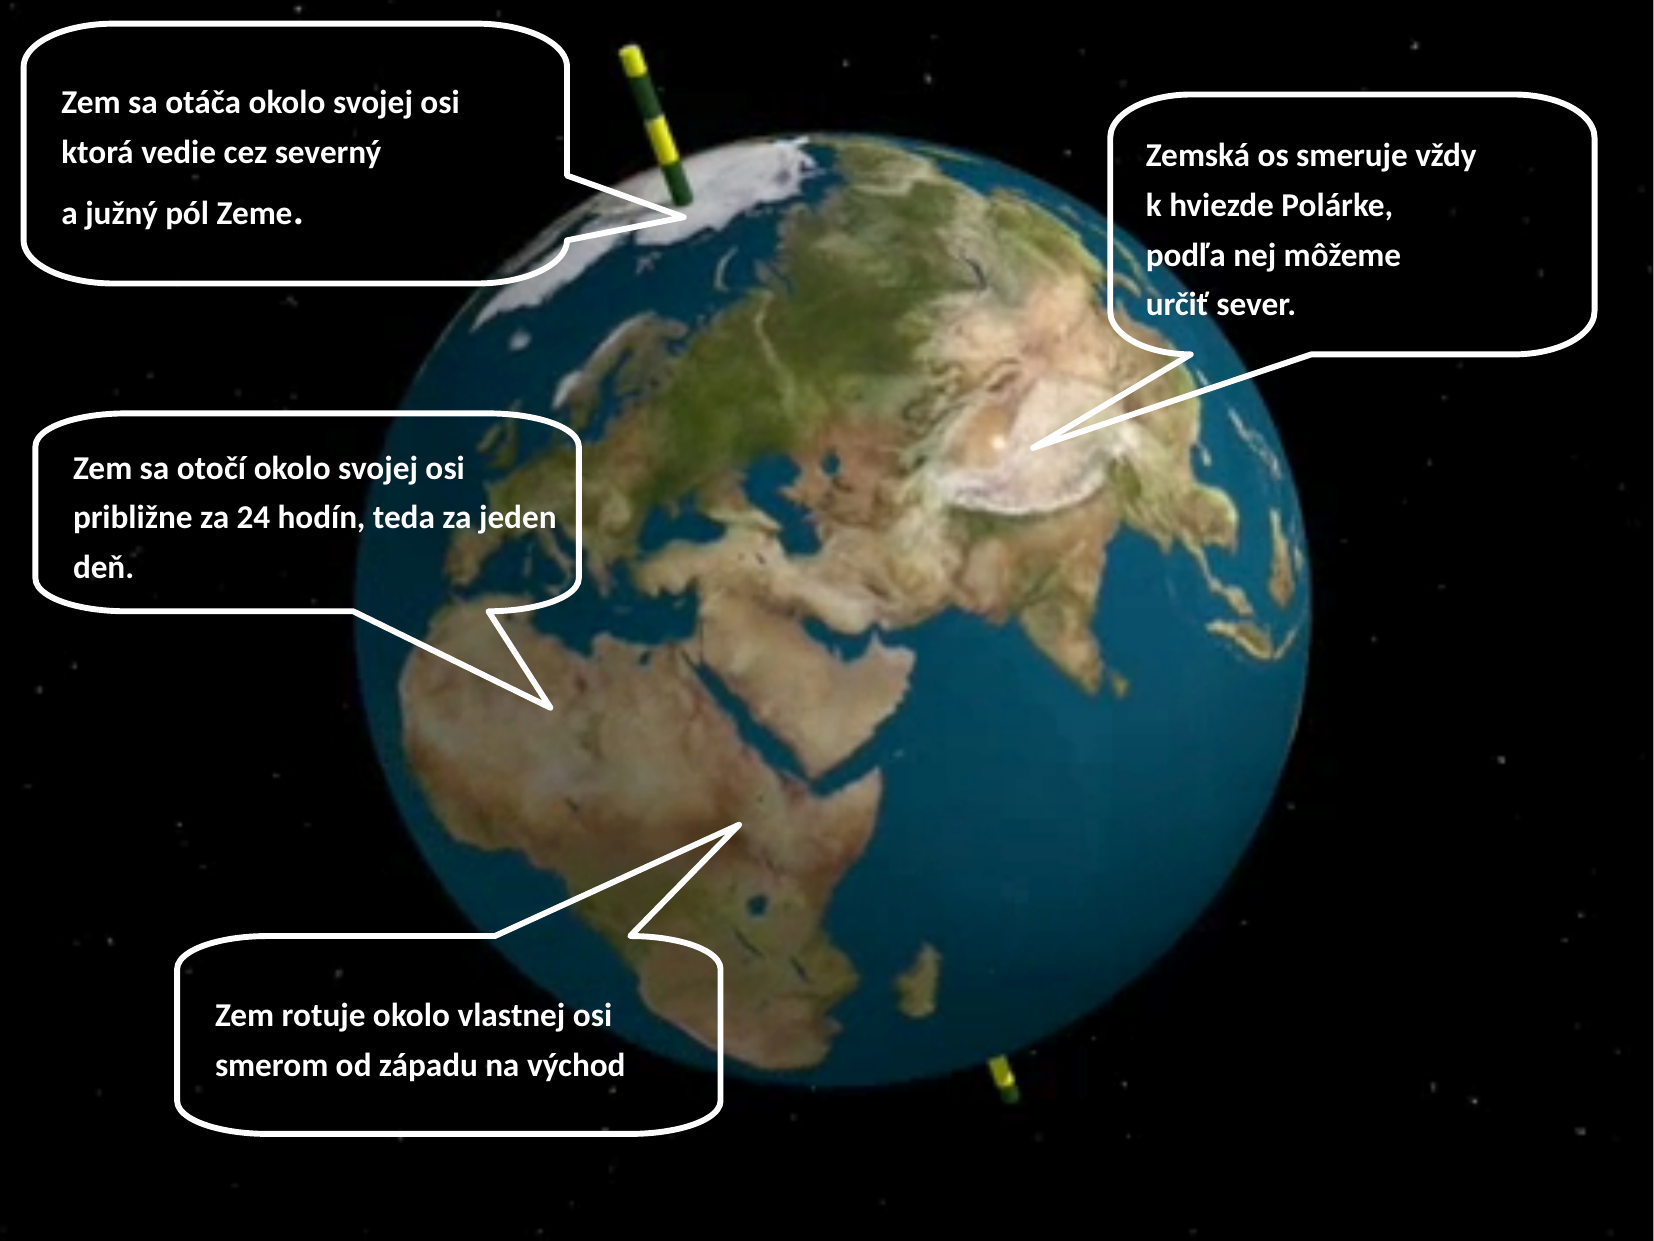

Zem sa otáča okolo svojej osi
ktorá vedie cez severný
a južný pól Zeme.
Zemská os smeruje vždy
k hviezde Polárke,
podľa nej môžeme
určiť sever.
Zem sa otočí okolo svojej osi
približne za 24 hodín, teda za jeden
deň.
Zem rotuje okolo vlastnej osi
smerom od západu na východ